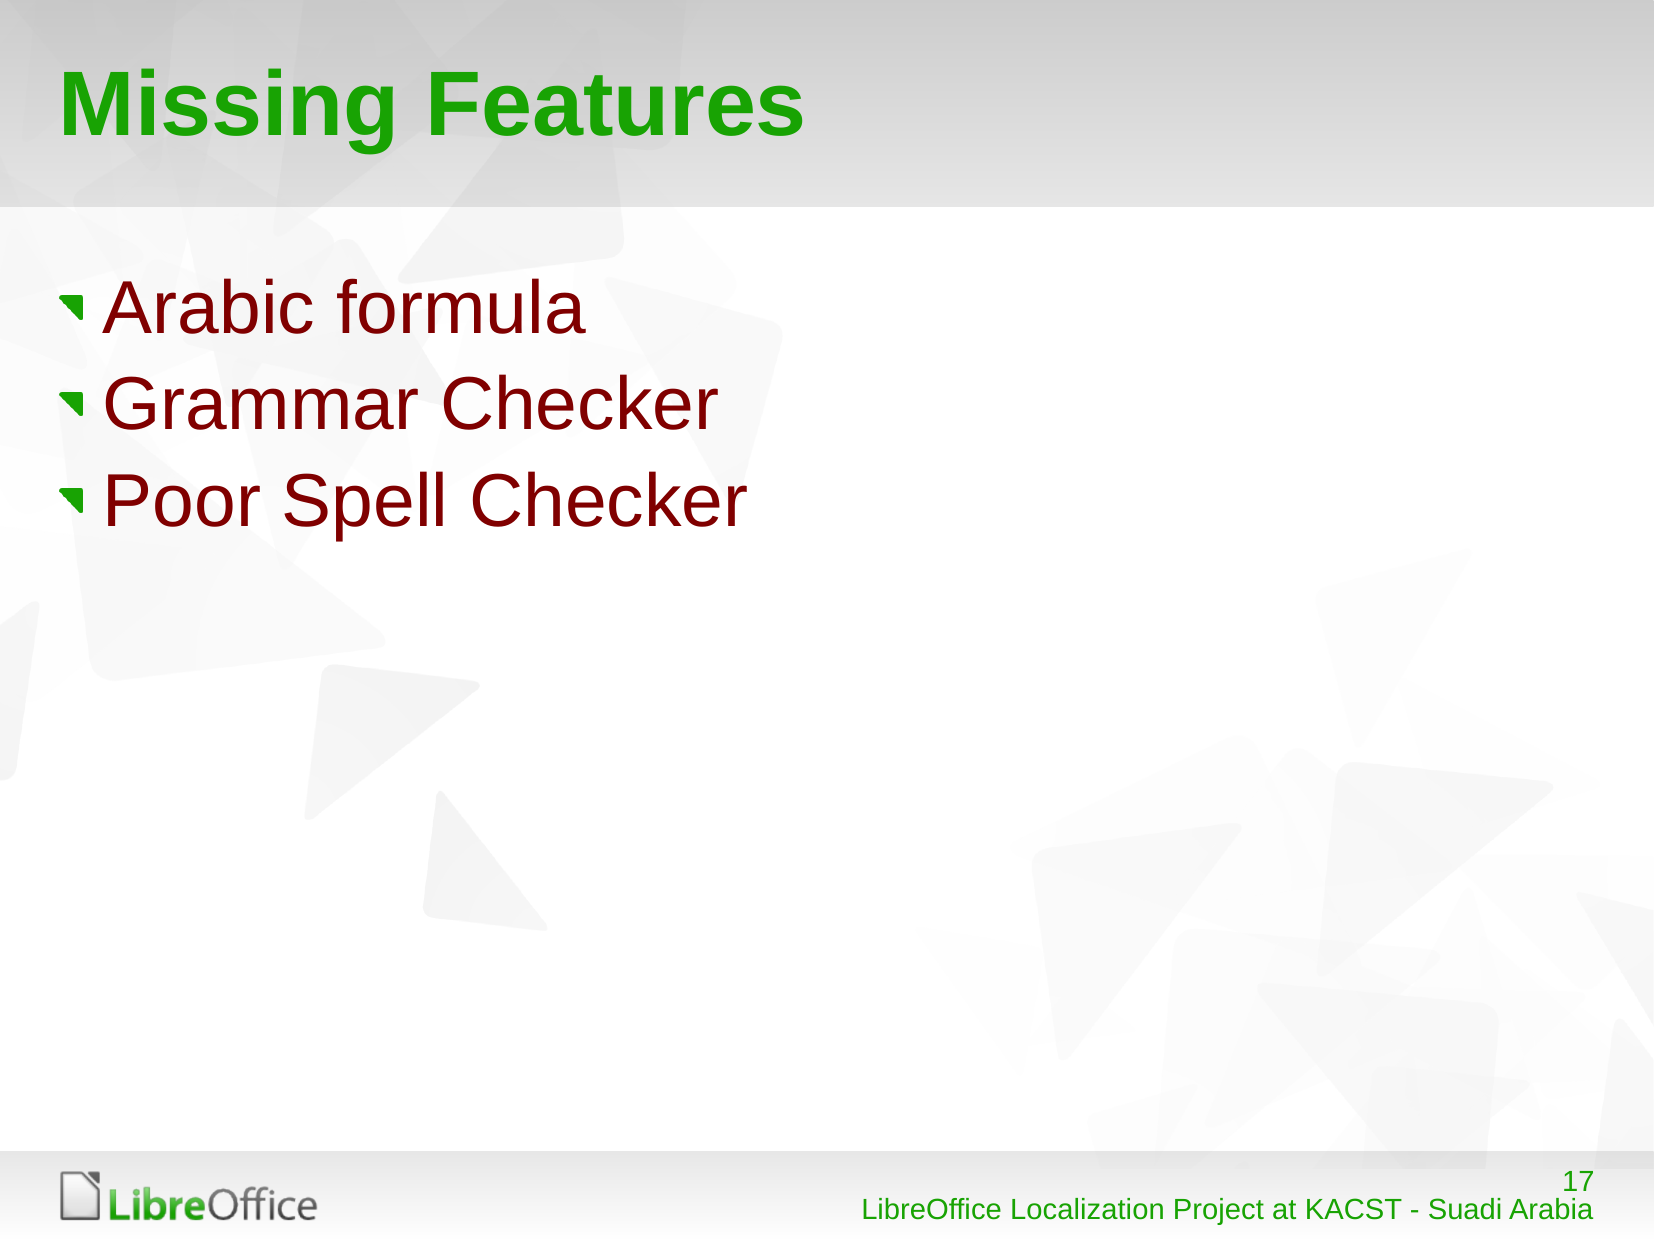

# Missing Features
Arabic formula
Grammar Checker
Poor Spell Checker
17
LibreOffice Localization Project at KACST - Suadi Arabia